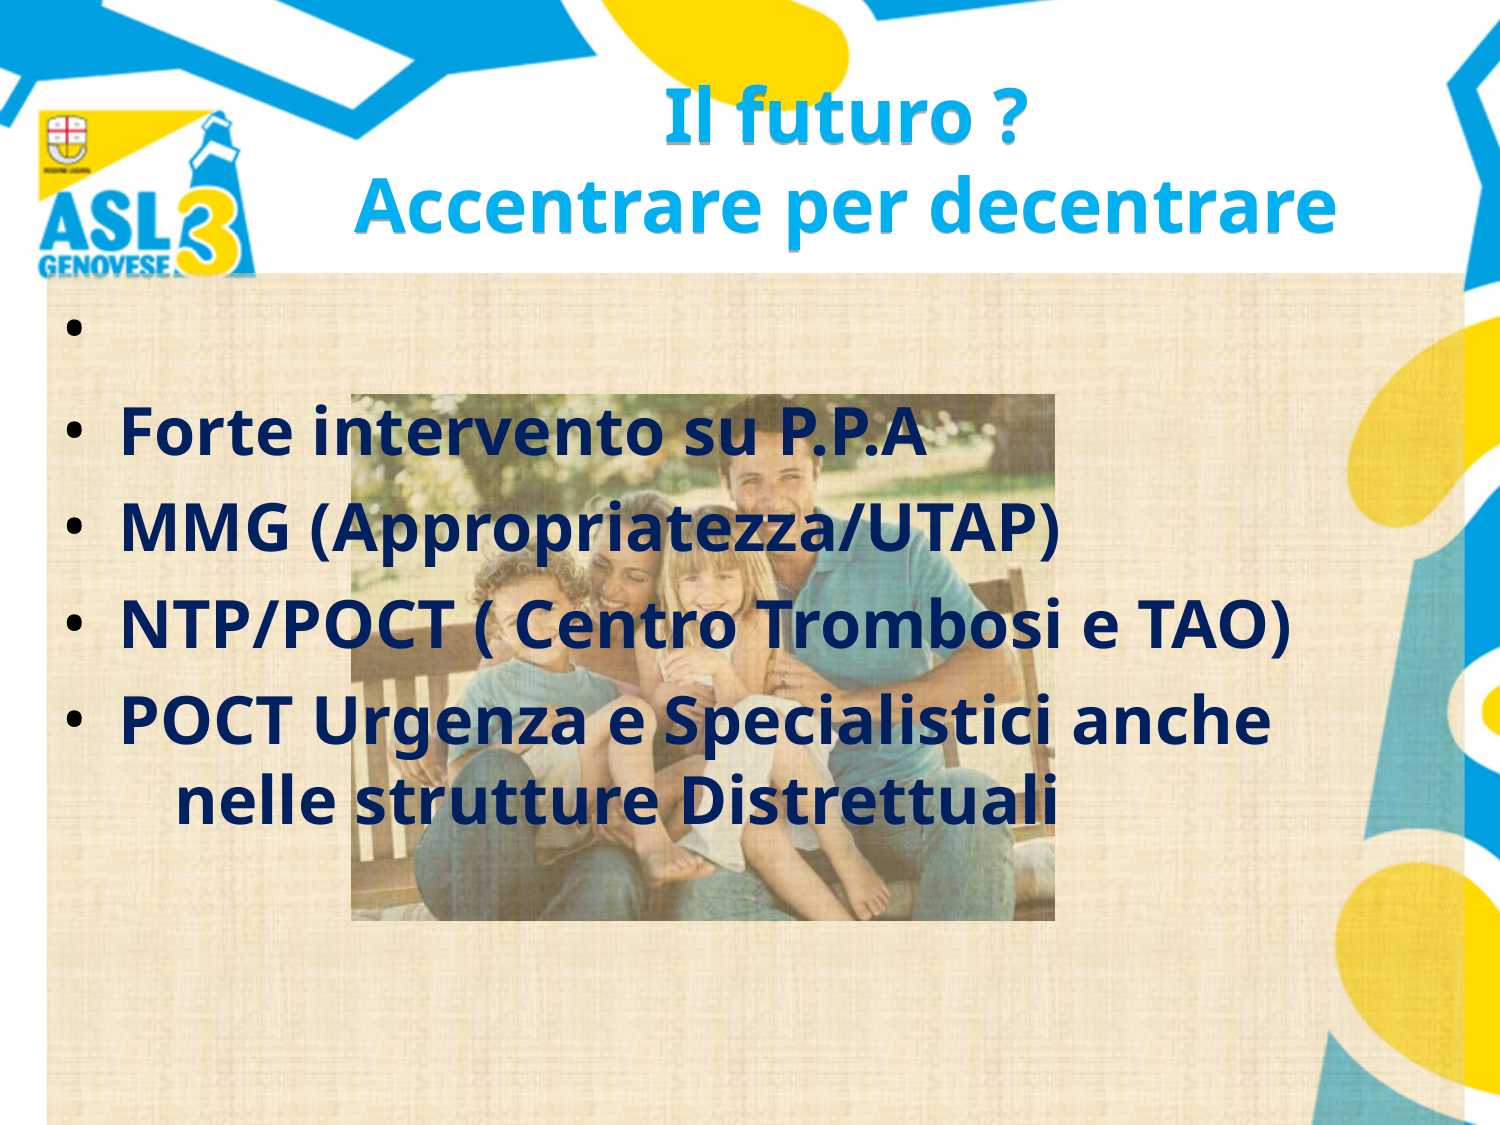

# Il futuro ? Accentrare per decentrare
Forte intervento su P.P.A
MMG (Appropriatezza/UTAP)
NTP/POCT ( Centro Trombosi e TAO)
POCT Urgenza e Specialistici anche nelle strutture Distrettuali